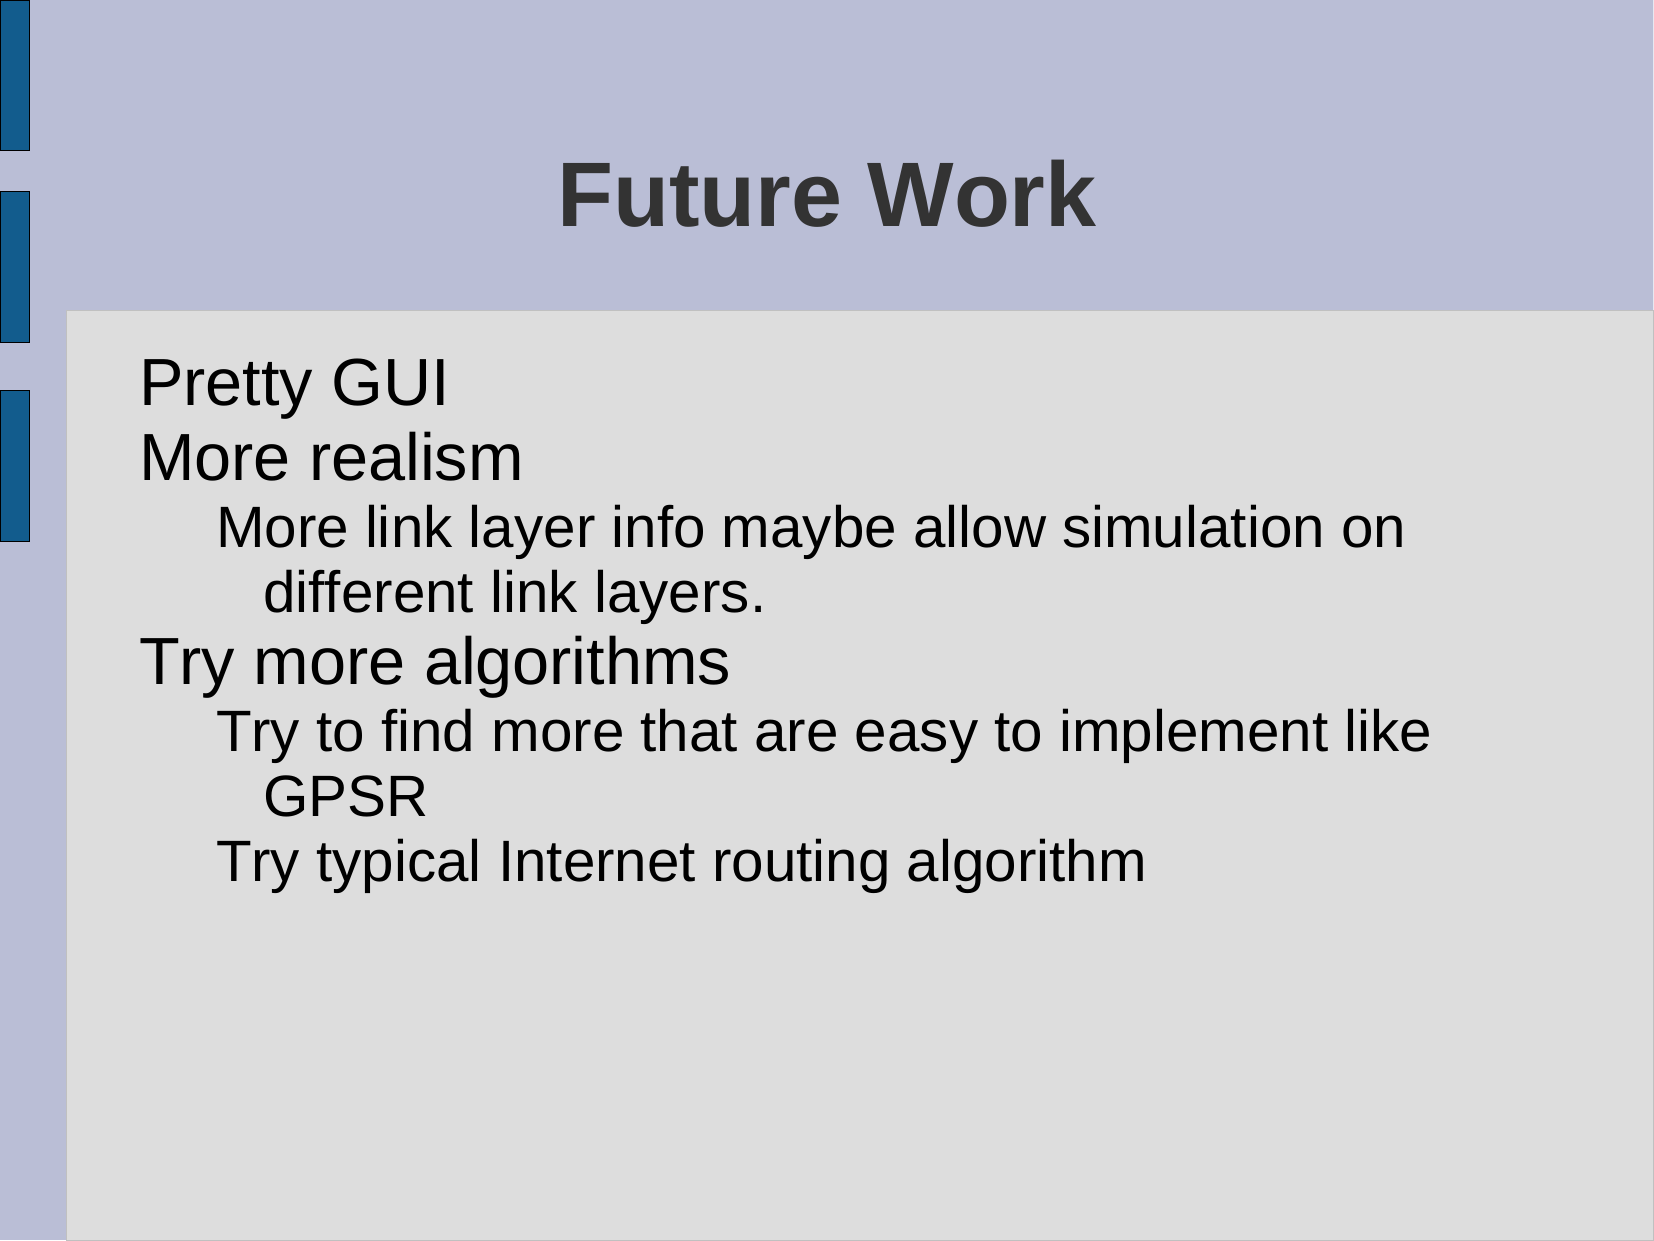

# Future Work
Pretty GUI
More realism
More link layer info maybe allow simulation on different link layers.
Try more algorithms
Try to find more that are easy to implement like GPSR
Try typical Internet routing algorithm